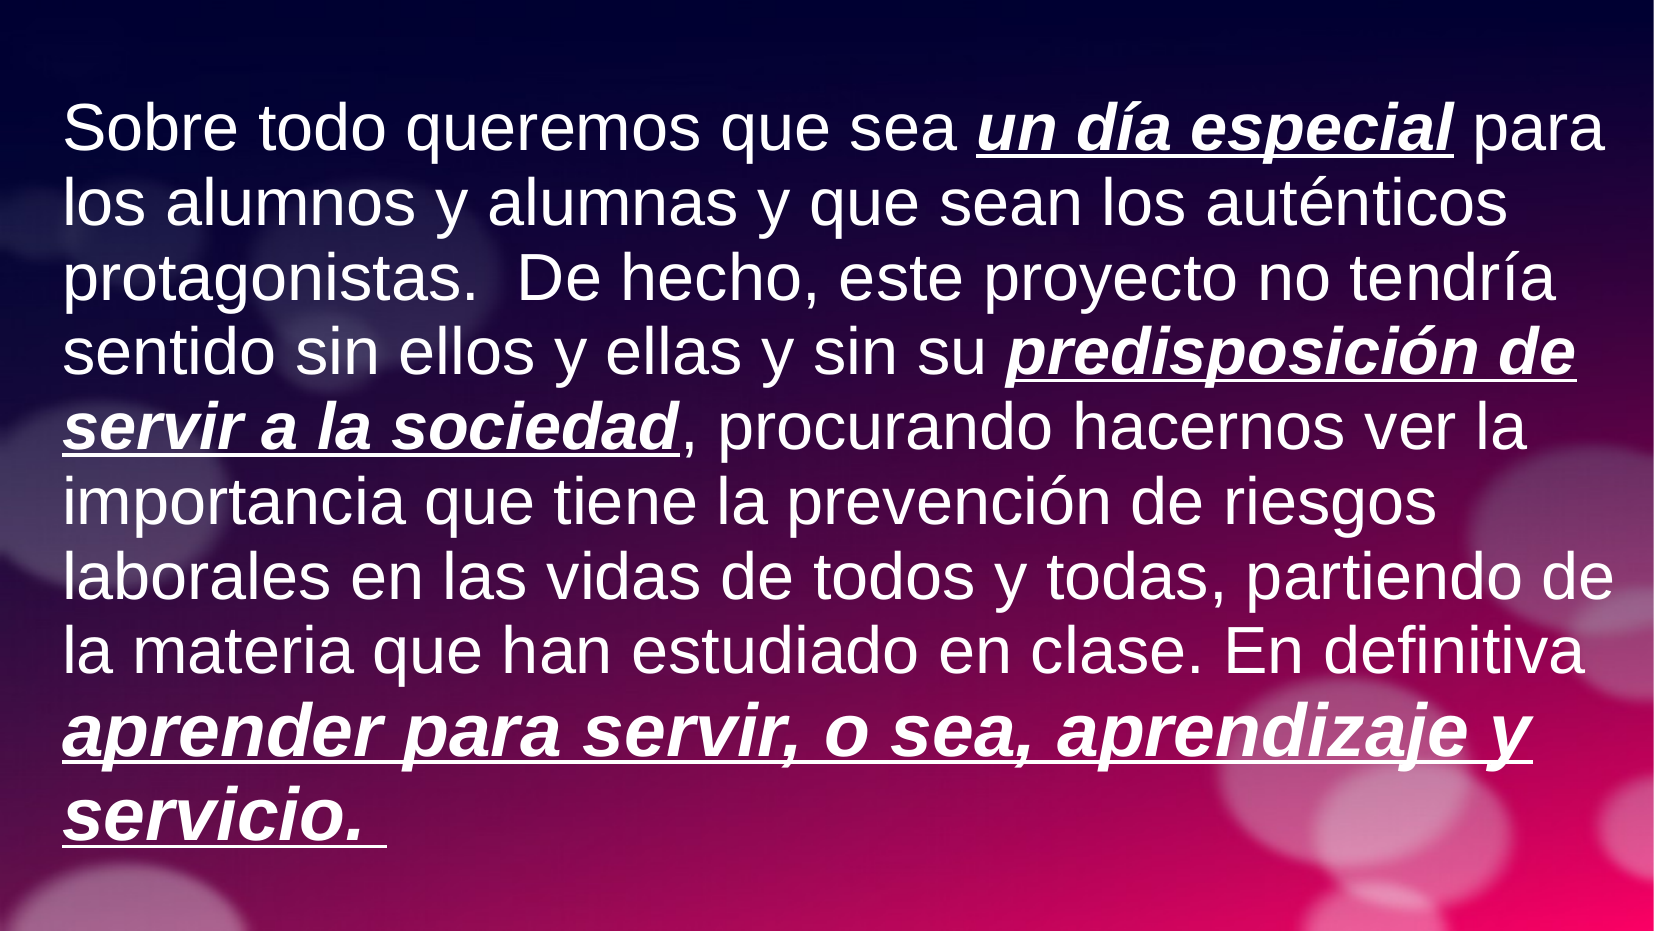

Sobre todo queremos que sea un día especial para los alumnos y alumnas y que sean los auténticos protagonistas. De hecho, este proyecto no tendría sentido sin ellos y ellas y sin su predisposición de servir a la sociedad, procurando hacernos ver la importancia que tiene la prevención de riesgos laborales en las vidas de todos y todas, partiendo de la materia que han estudiado en clase. En definitiva aprender para servir, o sea, aprendizaje y servicio.